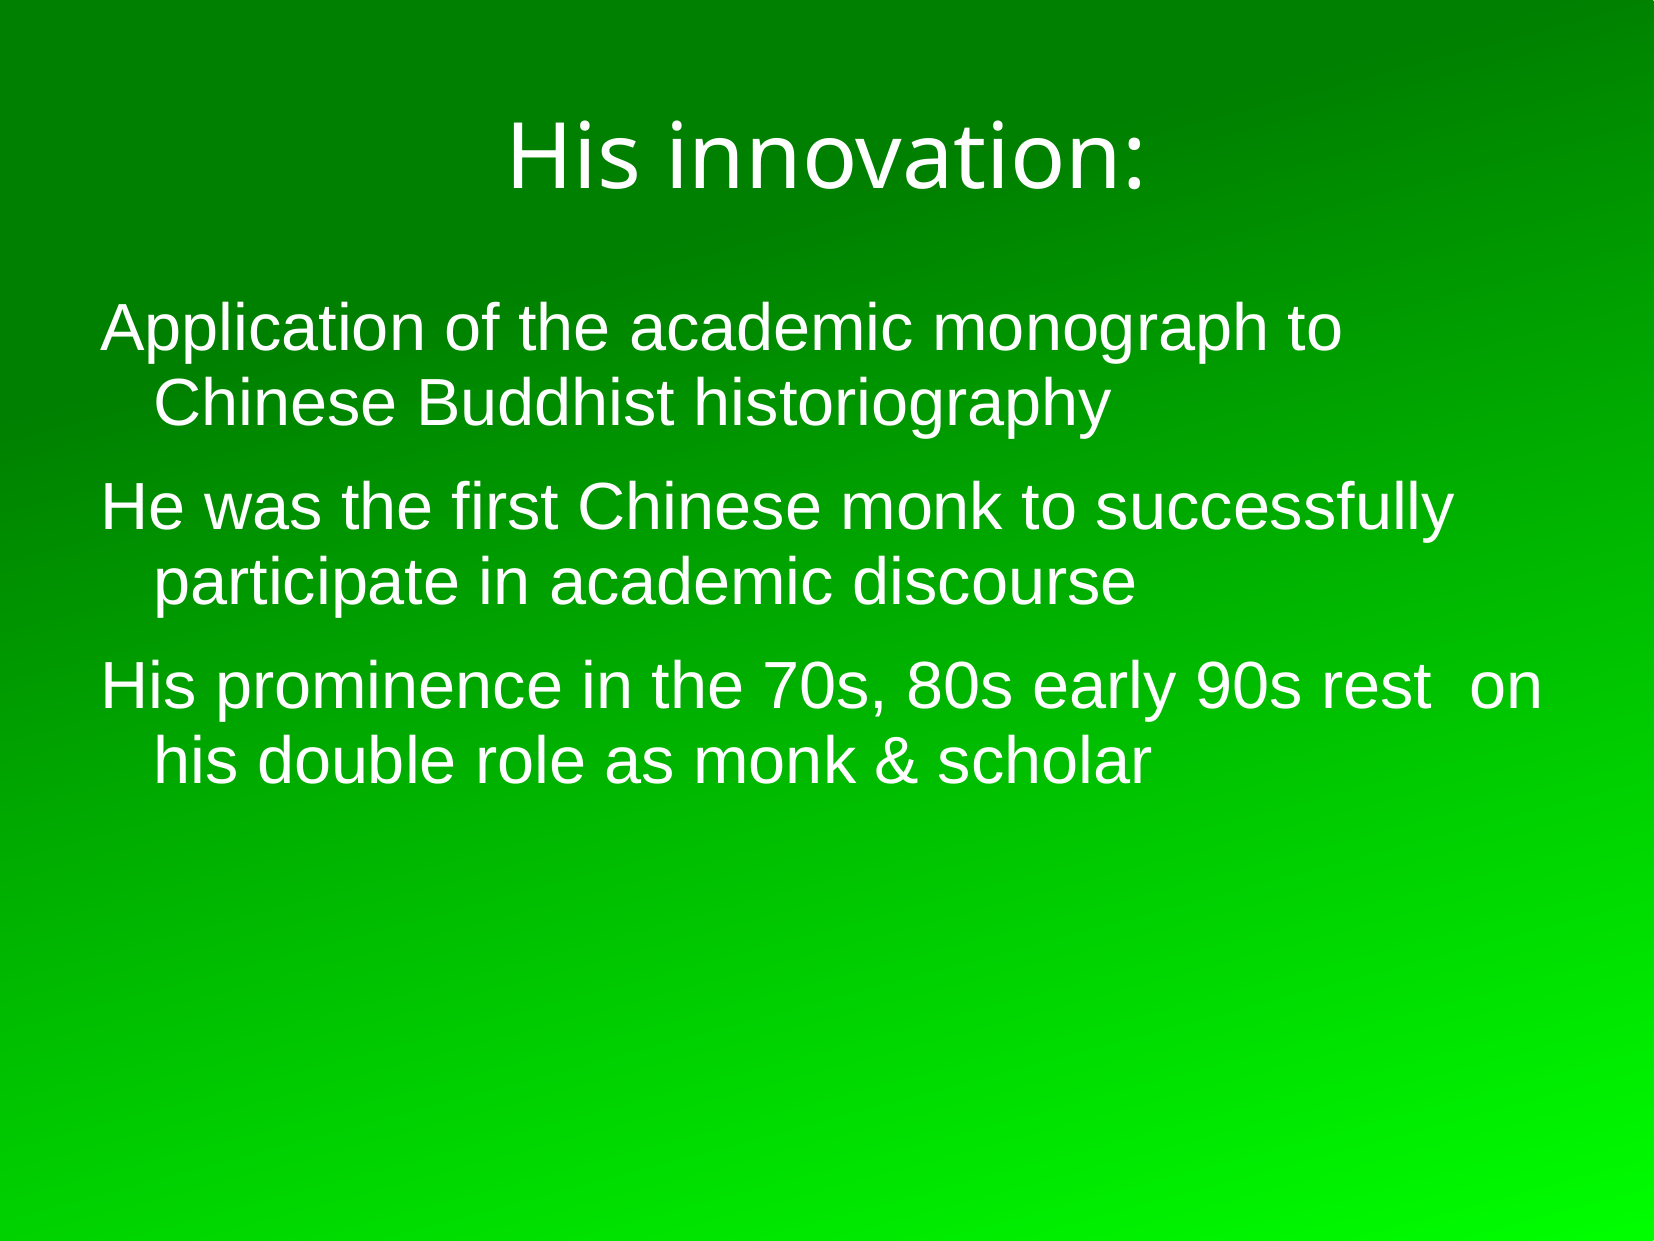

# His innovation:
Application of the academic monograph to Chinese Buddhist historiography
He was the first Chinese monk to successfully participate in academic discourse
His prominence in the 70s, 80s early 90s rest on his double role as monk & scholar